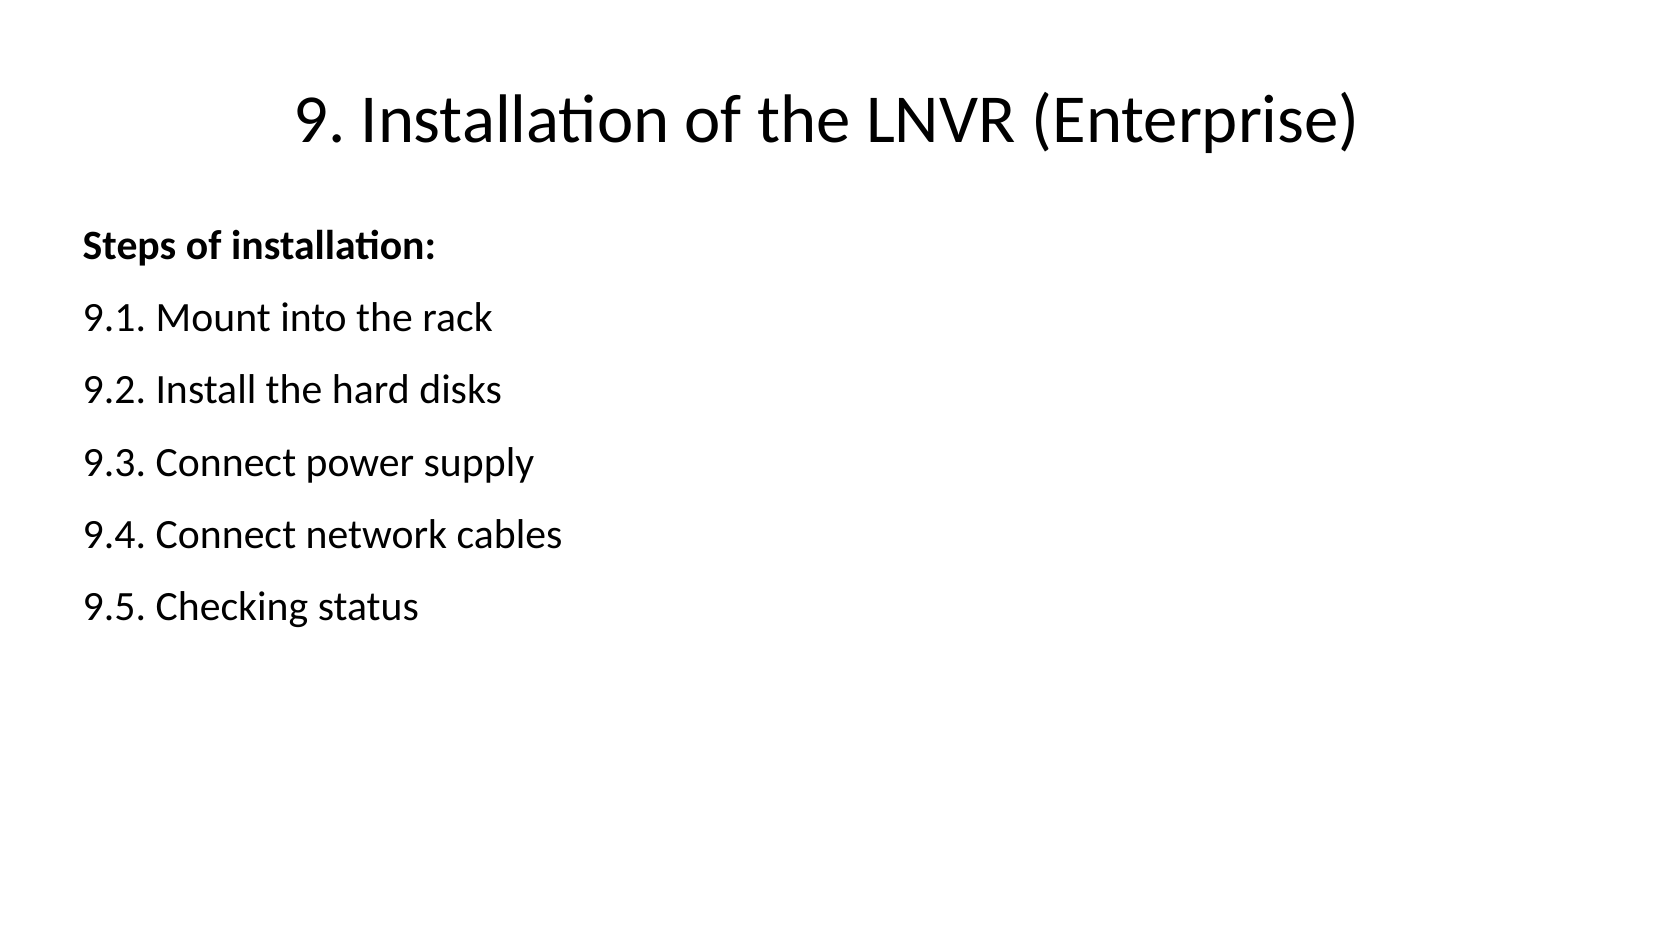

# 9. Installation of the LNVR (Enterprise)
Steps of installation:
9.1. Mount into the rack
9.2. Install the hard disks
9.3. Connect power supply
9.4. Connect network cables
9.5. Checking status